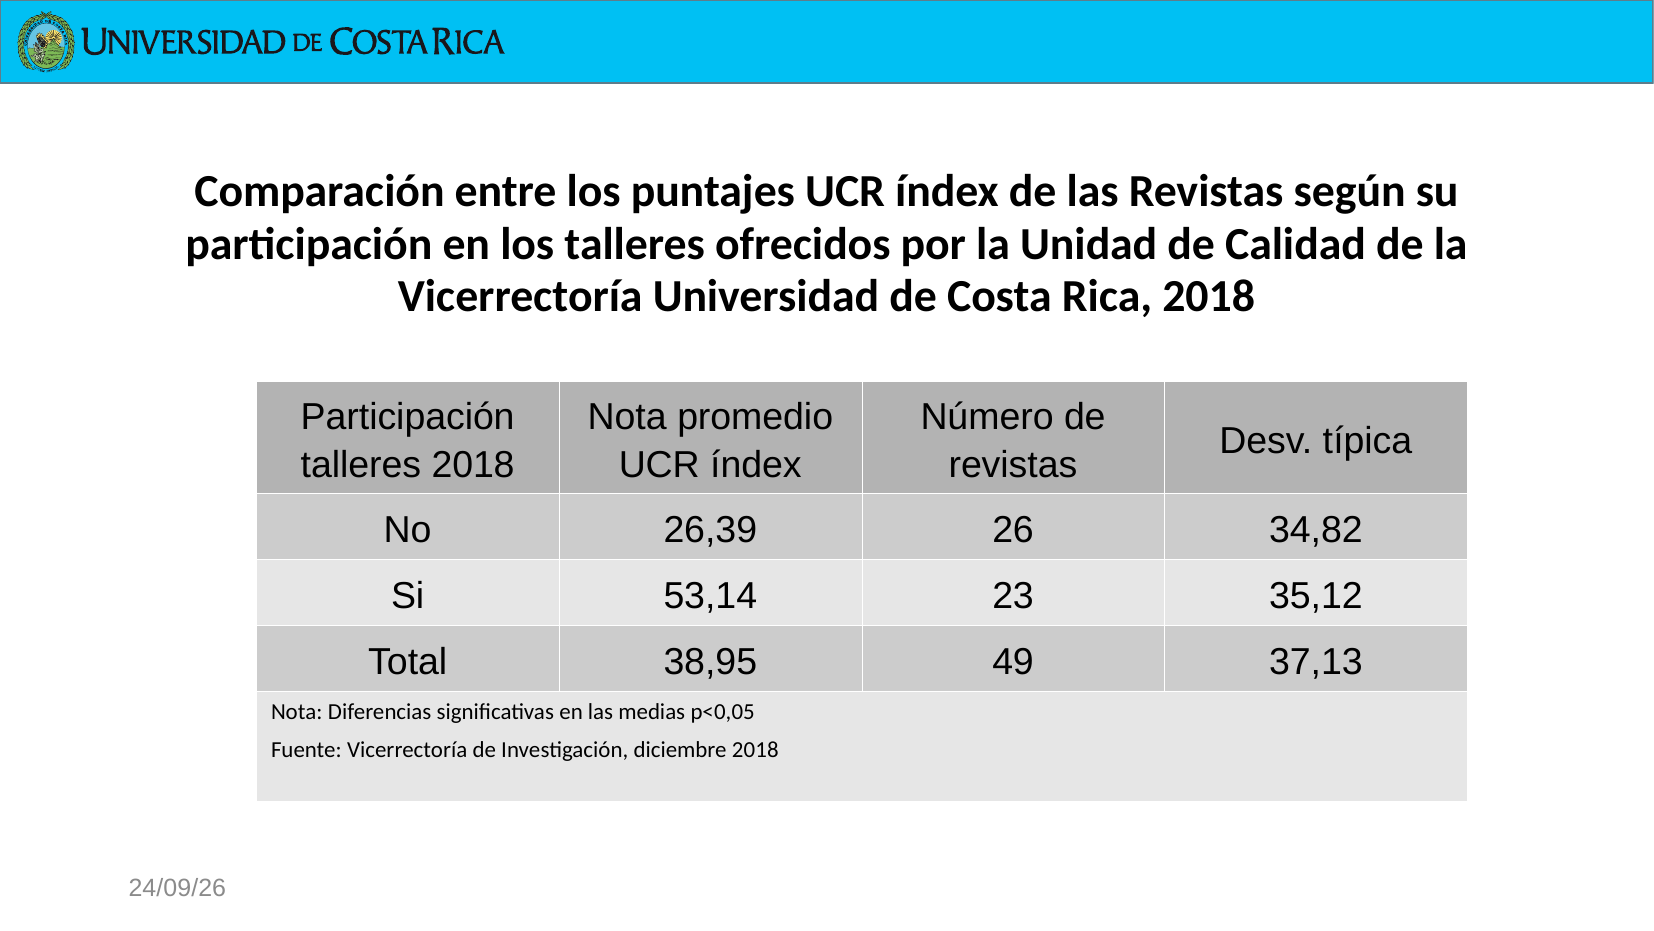

# Comparación entre los puntajes UCR índex de las Revistas según su participación en los talleres ofrecidos por la Unidad de Calidad de la Vicerrectoría Universidad de Costa Rica, 2018
| Participación talleres 2018 | Nota promedio UCR índex | Número de revistas | Desv. típica |
| --- | --- | --- | --- |
| No | 26,39 | 26 | 34,82 |
| Si | 53,14 | 23 | 35,12 |
| Total | 38,95 | 49 | 37,13 |
| Nota: Diferencias significativas en las medias p<0,05 Fuente: Vicerrectoría de Investigación, diciembre 2018 | | | |